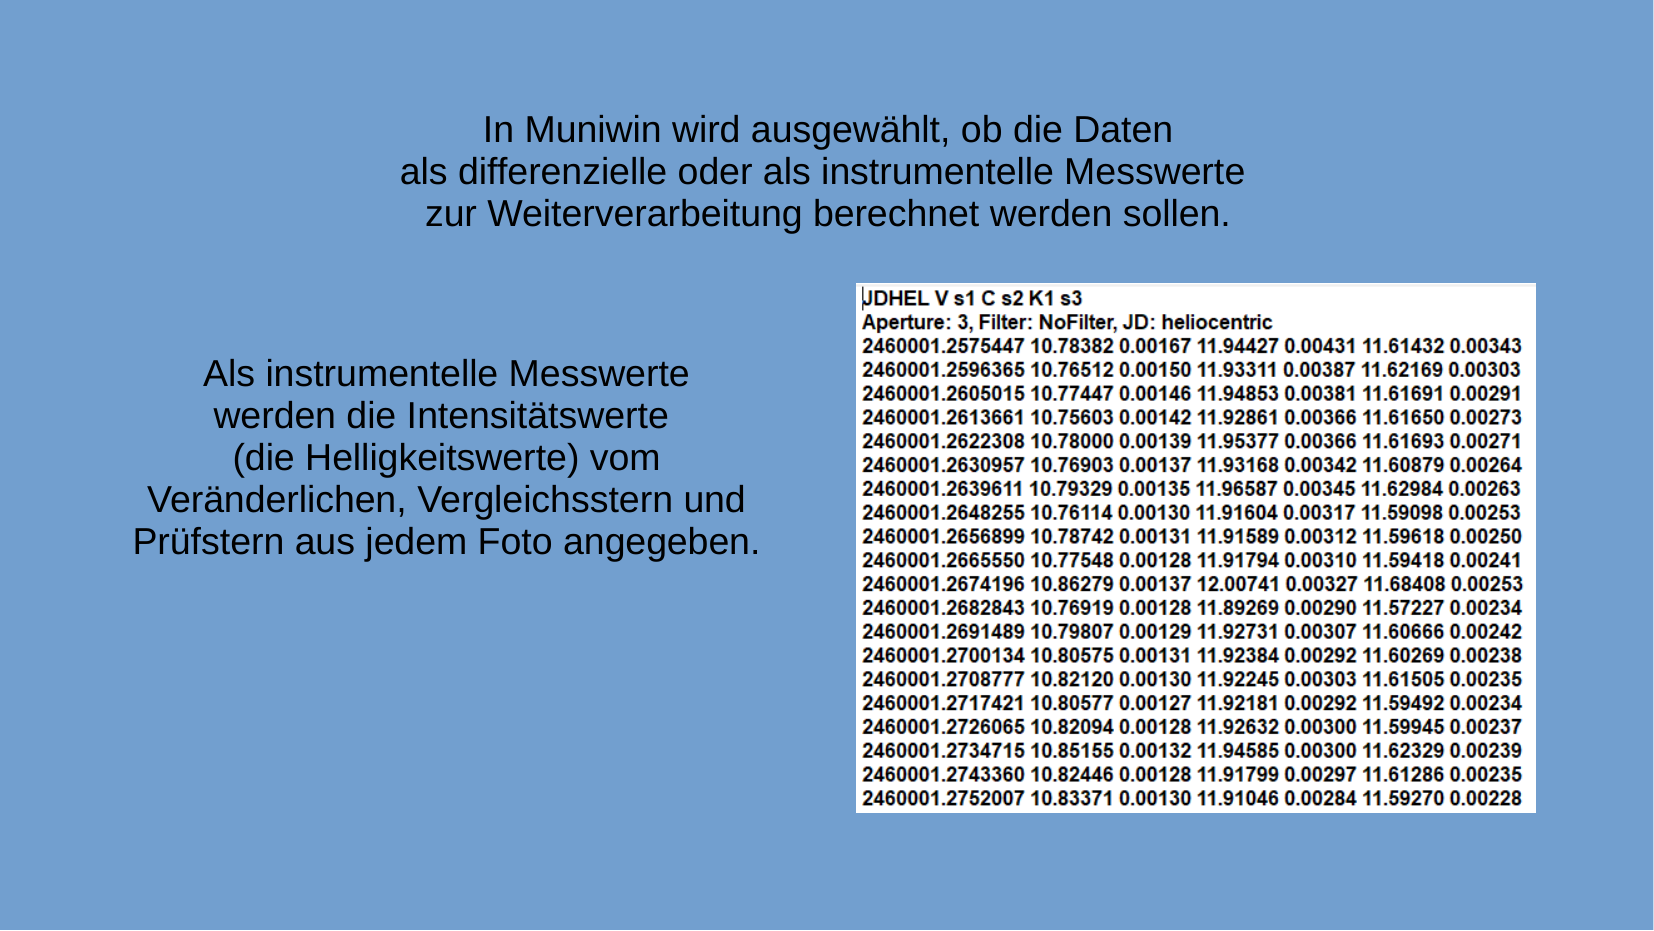

In Muniwin wird ausgewählt, ob die Daten
als differenzielle oder als instrumentelle Messwerte
zur Weiterverarbeitung berechnet werden sollen.
Als instrumentelle Messwerte
werden die Intensitätswerte
(die Helligkeitswerte) vom Veränderlichen, Vergleichsstern und Prüfstern aus jedem Foto angegeben.